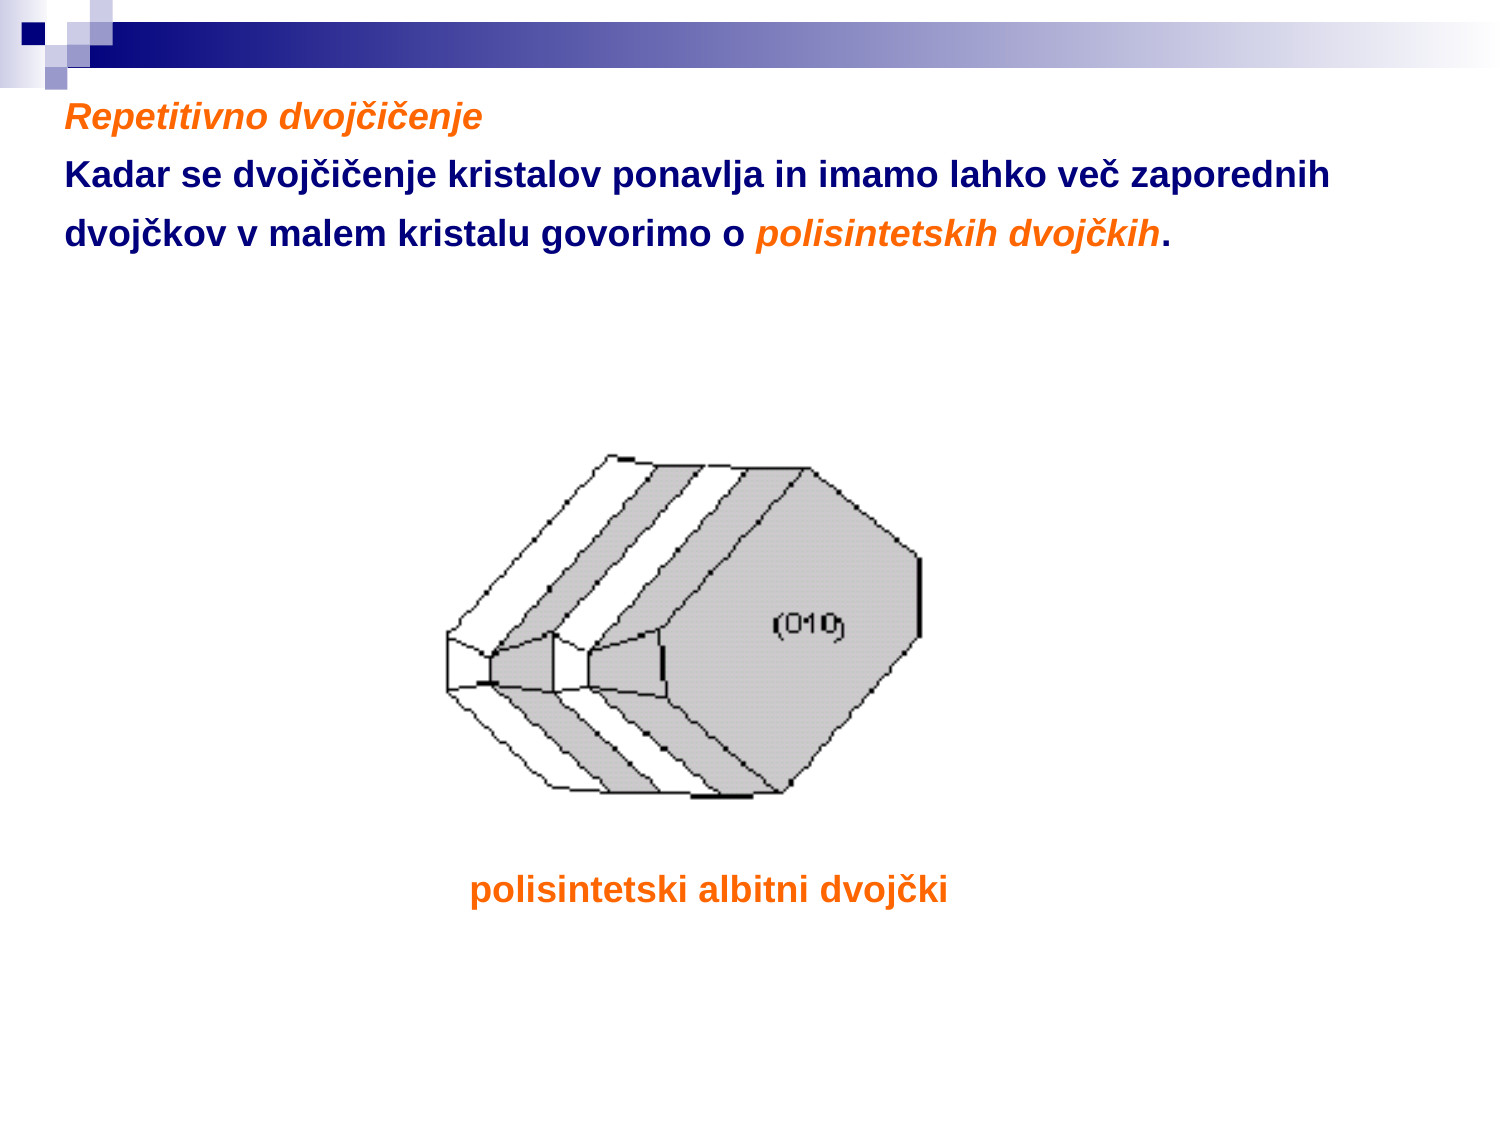

Repetitivno dvojčičenje
Kadar se dvojčičenje kristalov ponavlja in imamo lahko več zaporednih
dvojčkov v malem kristalu govorimo o polisintetskih dvojčkih.
polisintetski albitni dvojčki